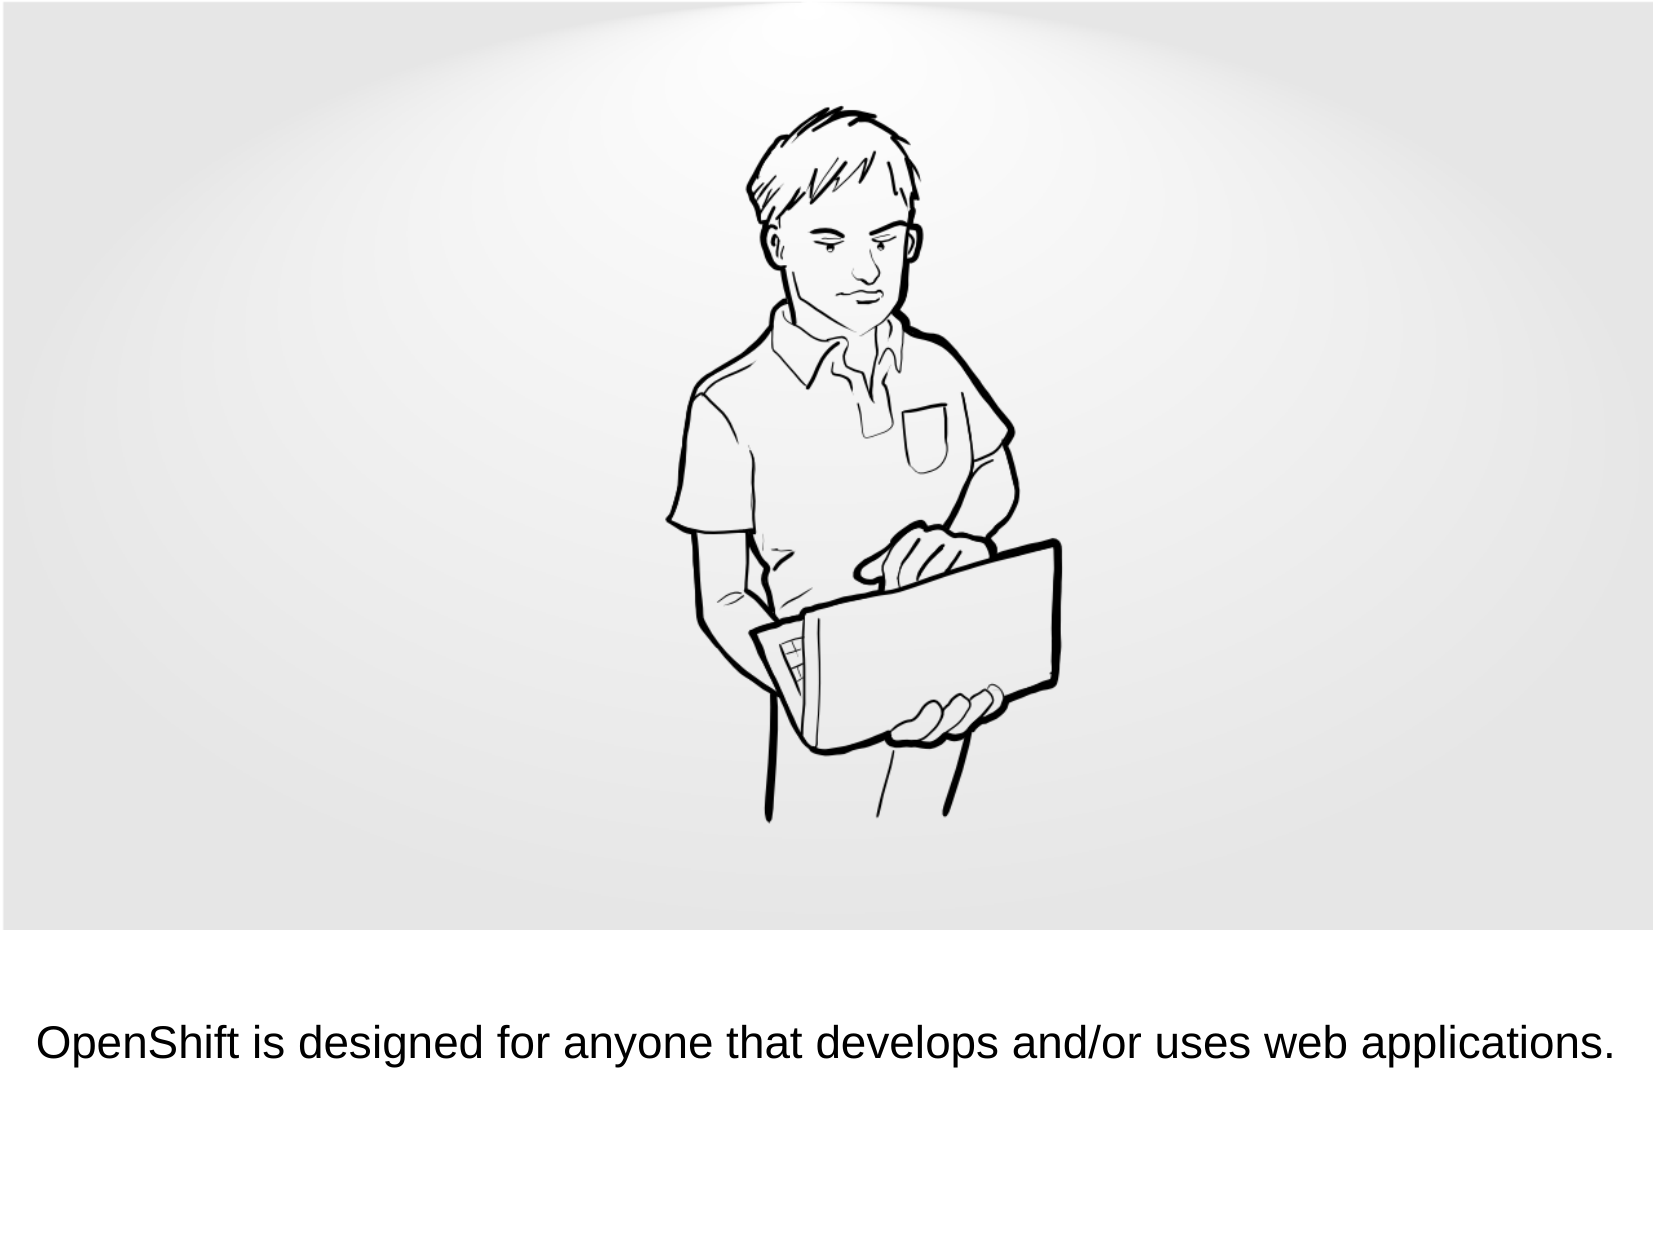

OpenShift is designed for anyone that develops and/or uses web applications.